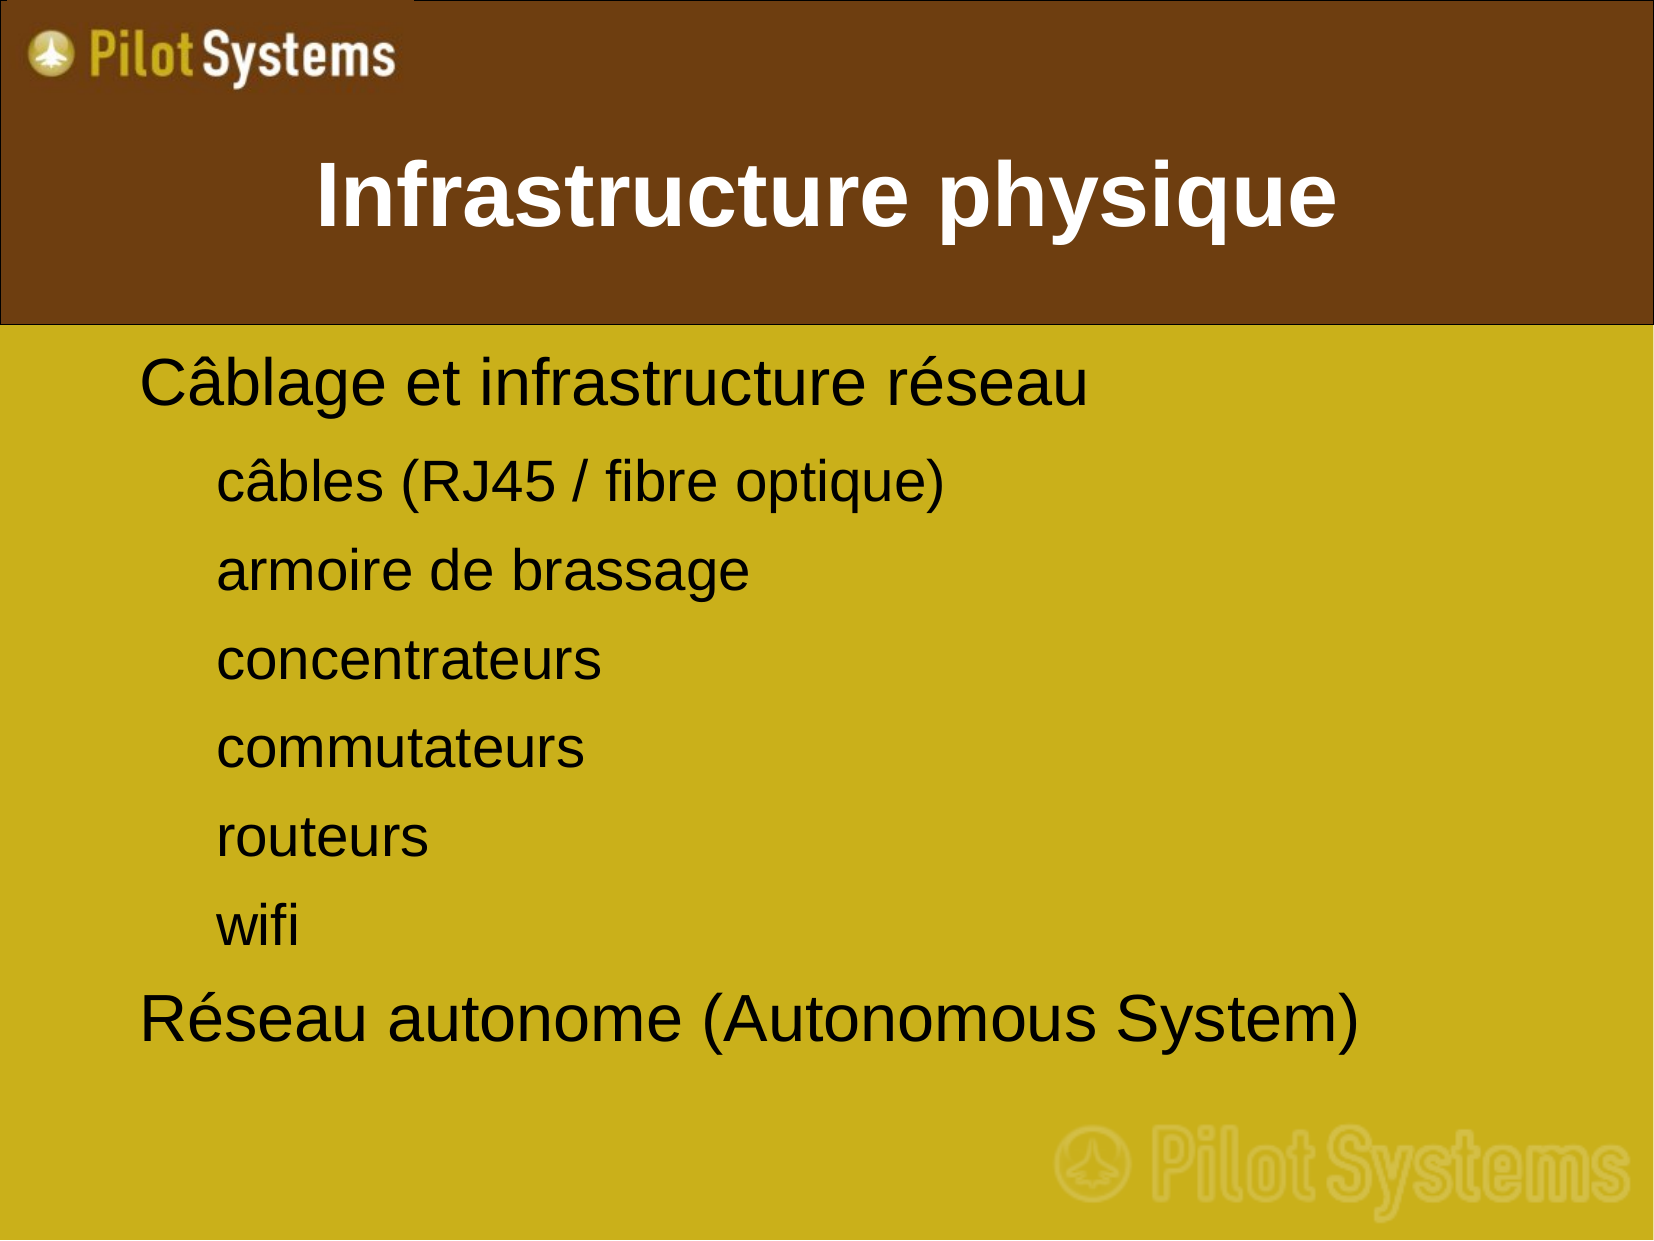

# Infrastructure physique
Câblage et infrastructure réseau
câbles (RJ45 / fibre optique)
armoire de brassage
concentrateurs
commutateurs
routeurs
wifi
Réseau autonome (Autonomous System)